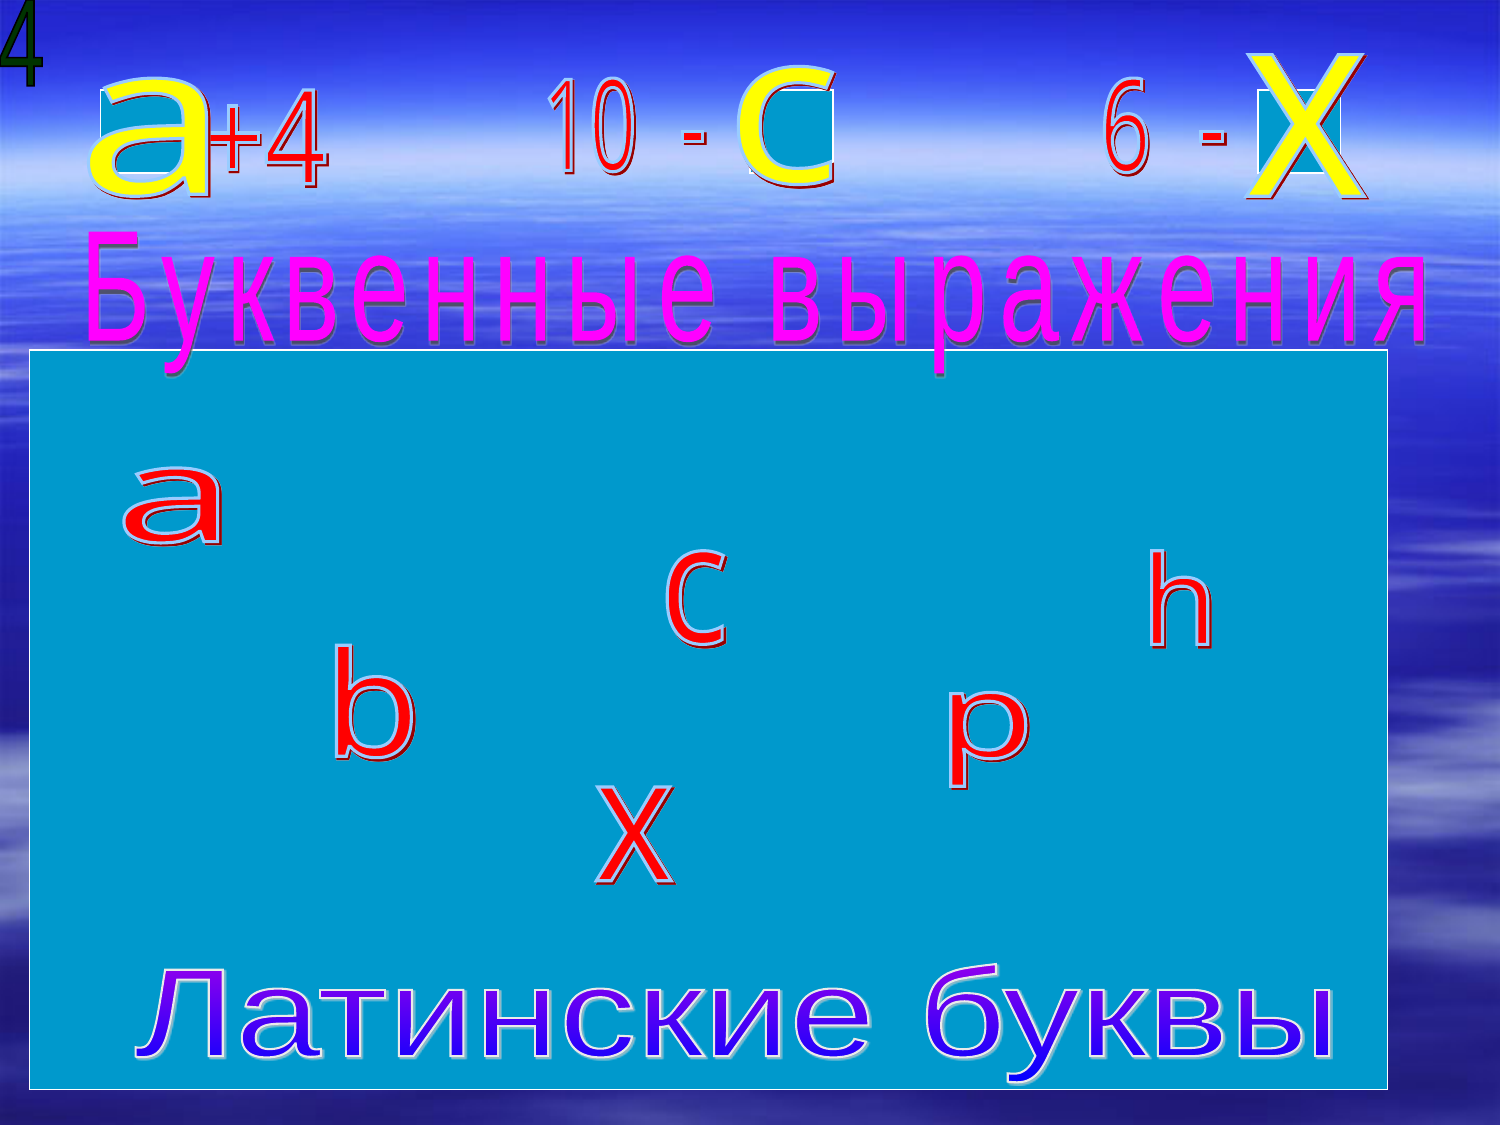

4
x
c
a
10 -
6 -
+4
Буквенные выражения
a
2
c
h
8
b
p
x
7
9
Латинские буквы